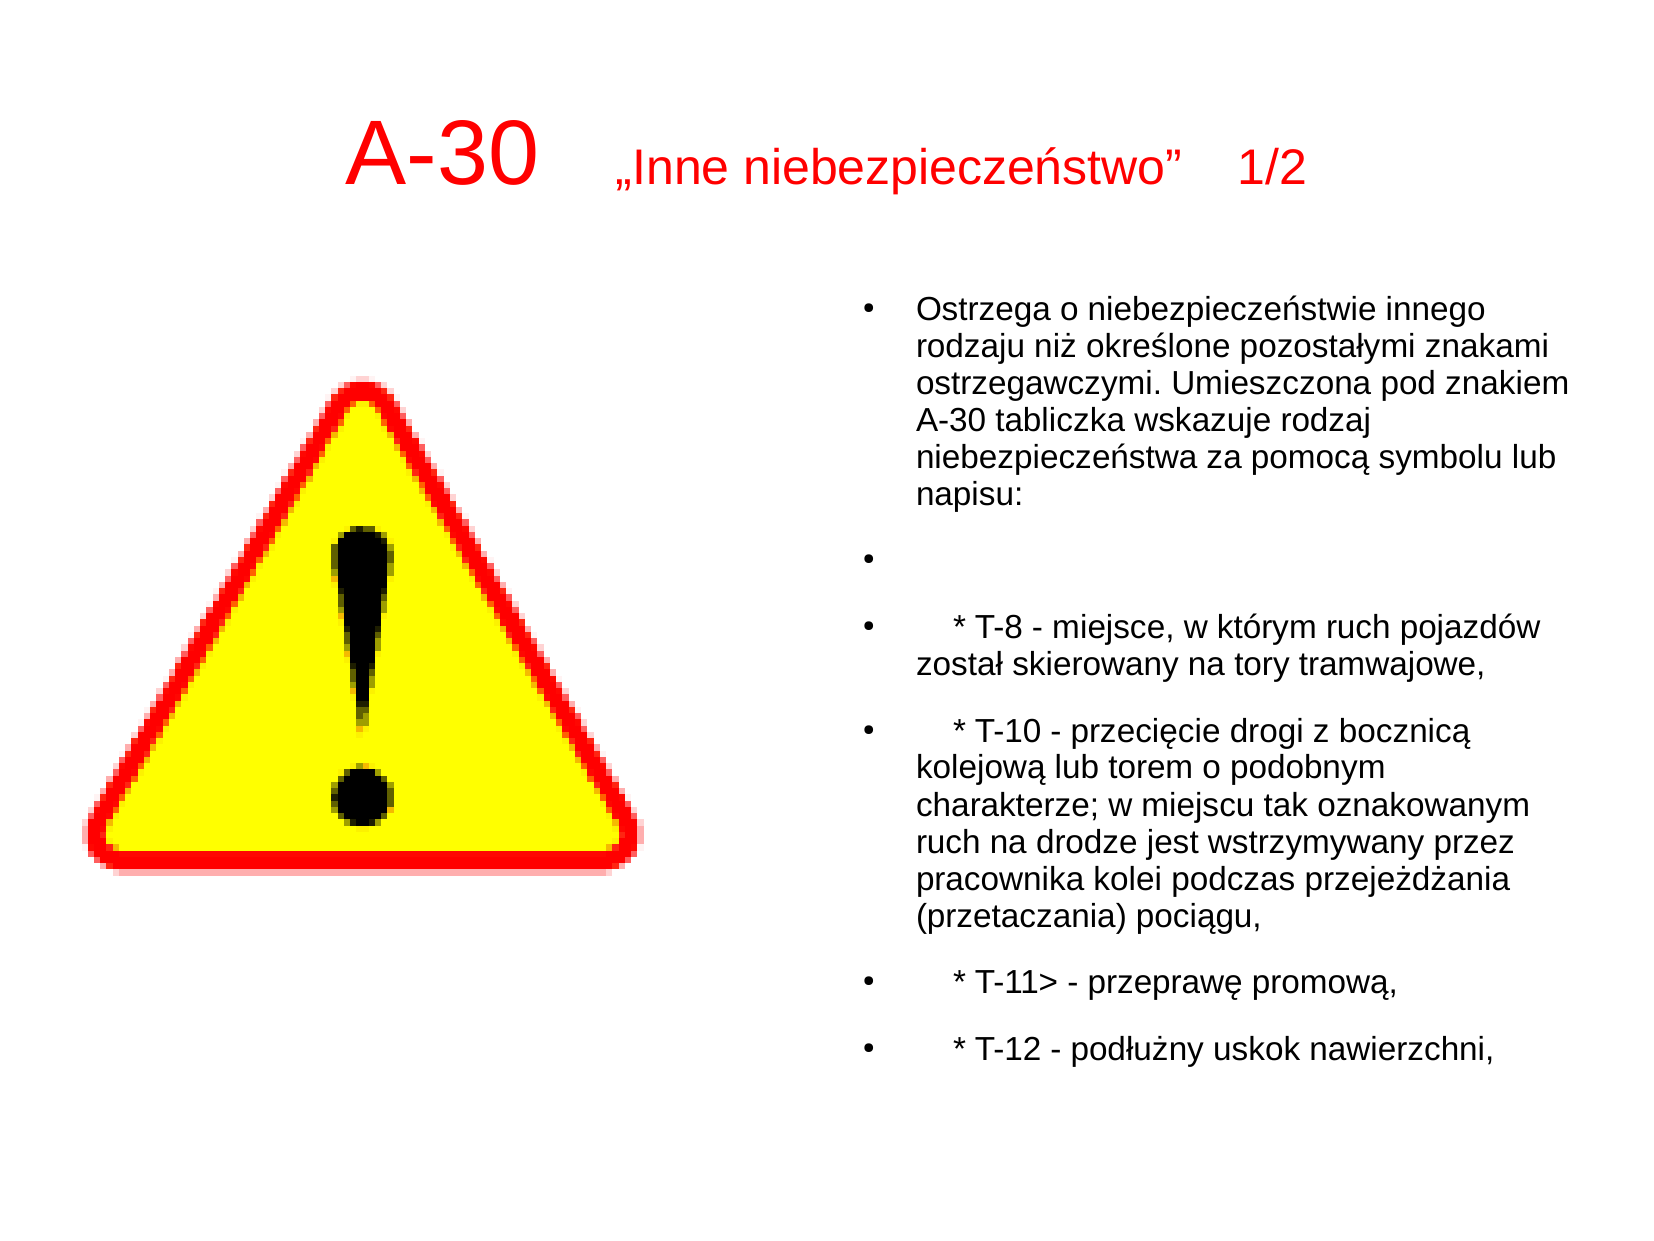

# A-30 „Inne niebezpieczeństwo” 1/2
Ostrzega o niebezpieczeństwie innego rodzaju niż określone pozostałymi znakami ostrzegawczymi. Umieszczona pod znakiem A-30 tabliczka wskazuje rodzaj niebezpieczeństwa za pomocą symbolu lub napisu:
 * T-8 - miejsce, w którym ruch pojazdów został skierowany na tory tramwajowe,
 * T-10 - przecięcie drogi z bocznicą kolejową lub torem o podobnym charakterze; w miejscu tak oznakowanym ruch na drodze jest wstrzymywany przez pracownika kolei podczas przejeżdżania (przetaczania) pociągu,
 * T-11> - przeprawę promową,
 * T-12 - podłużny uskok nawierzchni,